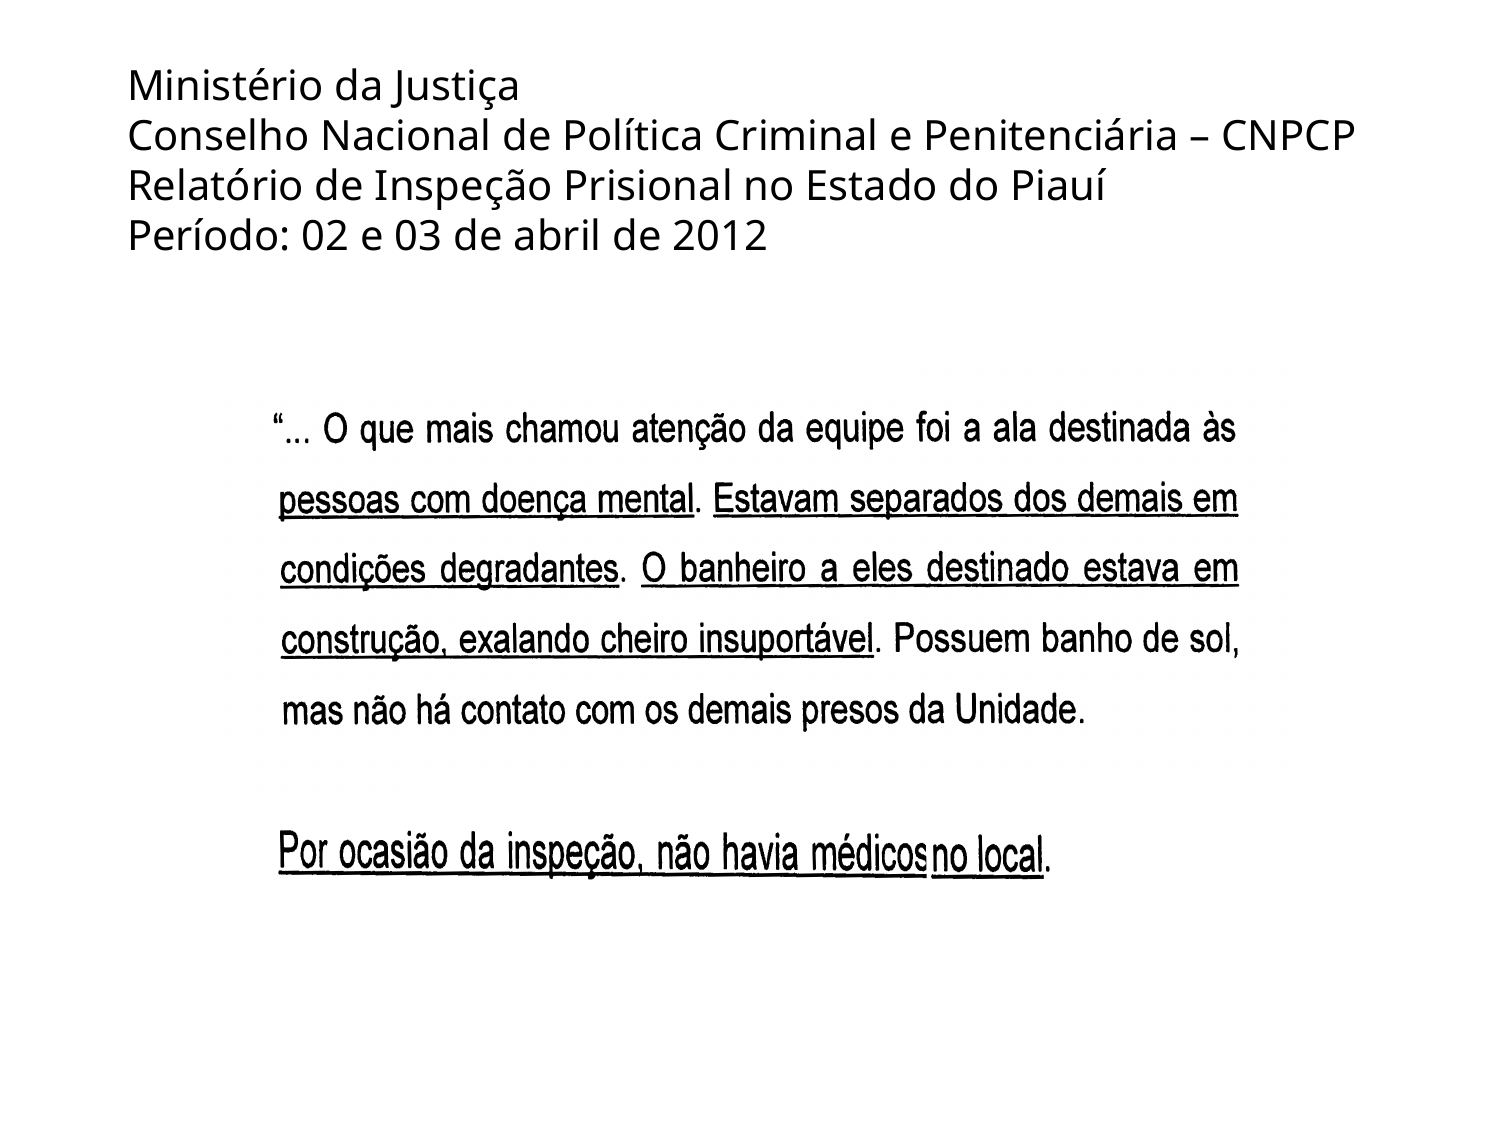

# Ministério da Justiça Conselho Nacional de Política Criminal e Penitenciária – CNPCP Relatório de Inspeção Prisional no Estado do Piauí Período: 02 e 03 de abril de 2012